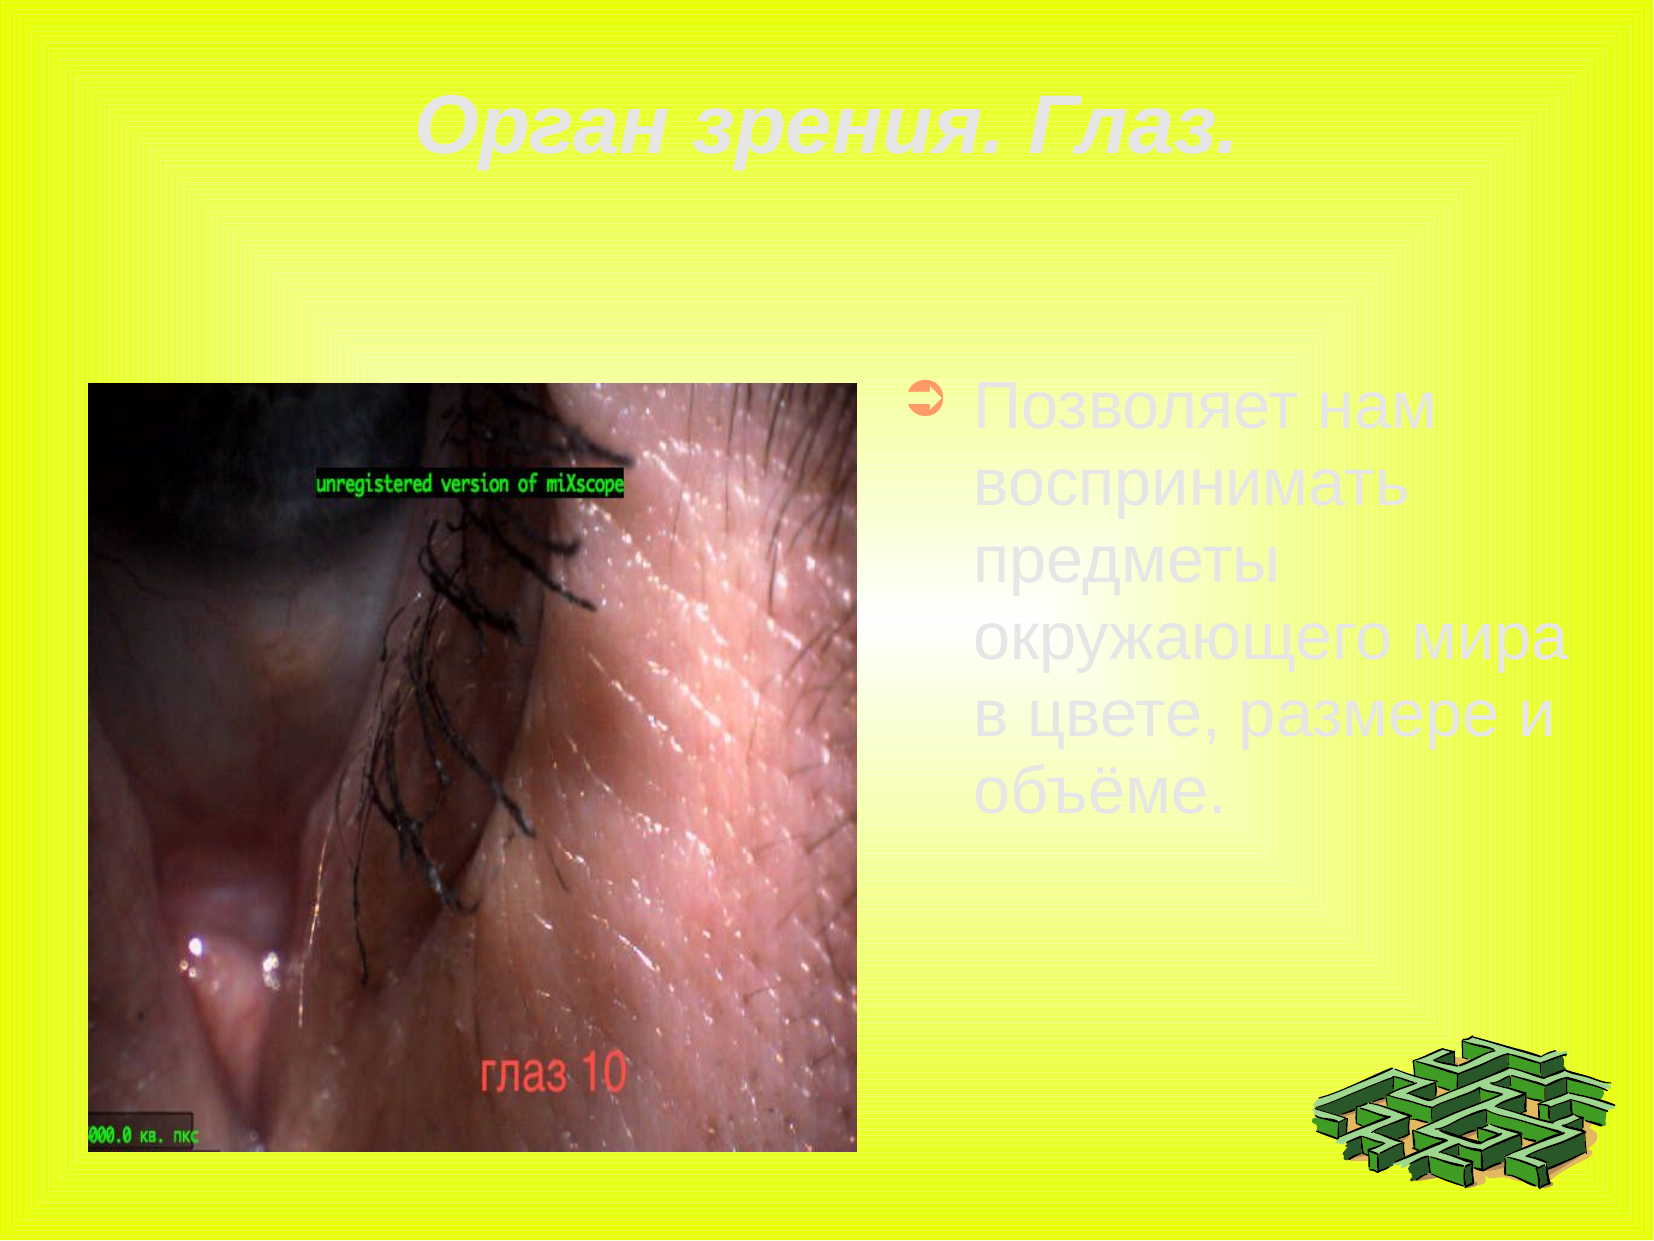

# Орган зрения. Глаз.
Позволяет нам воспринимать предметы окружающего мира в цвете, размере и объёме.